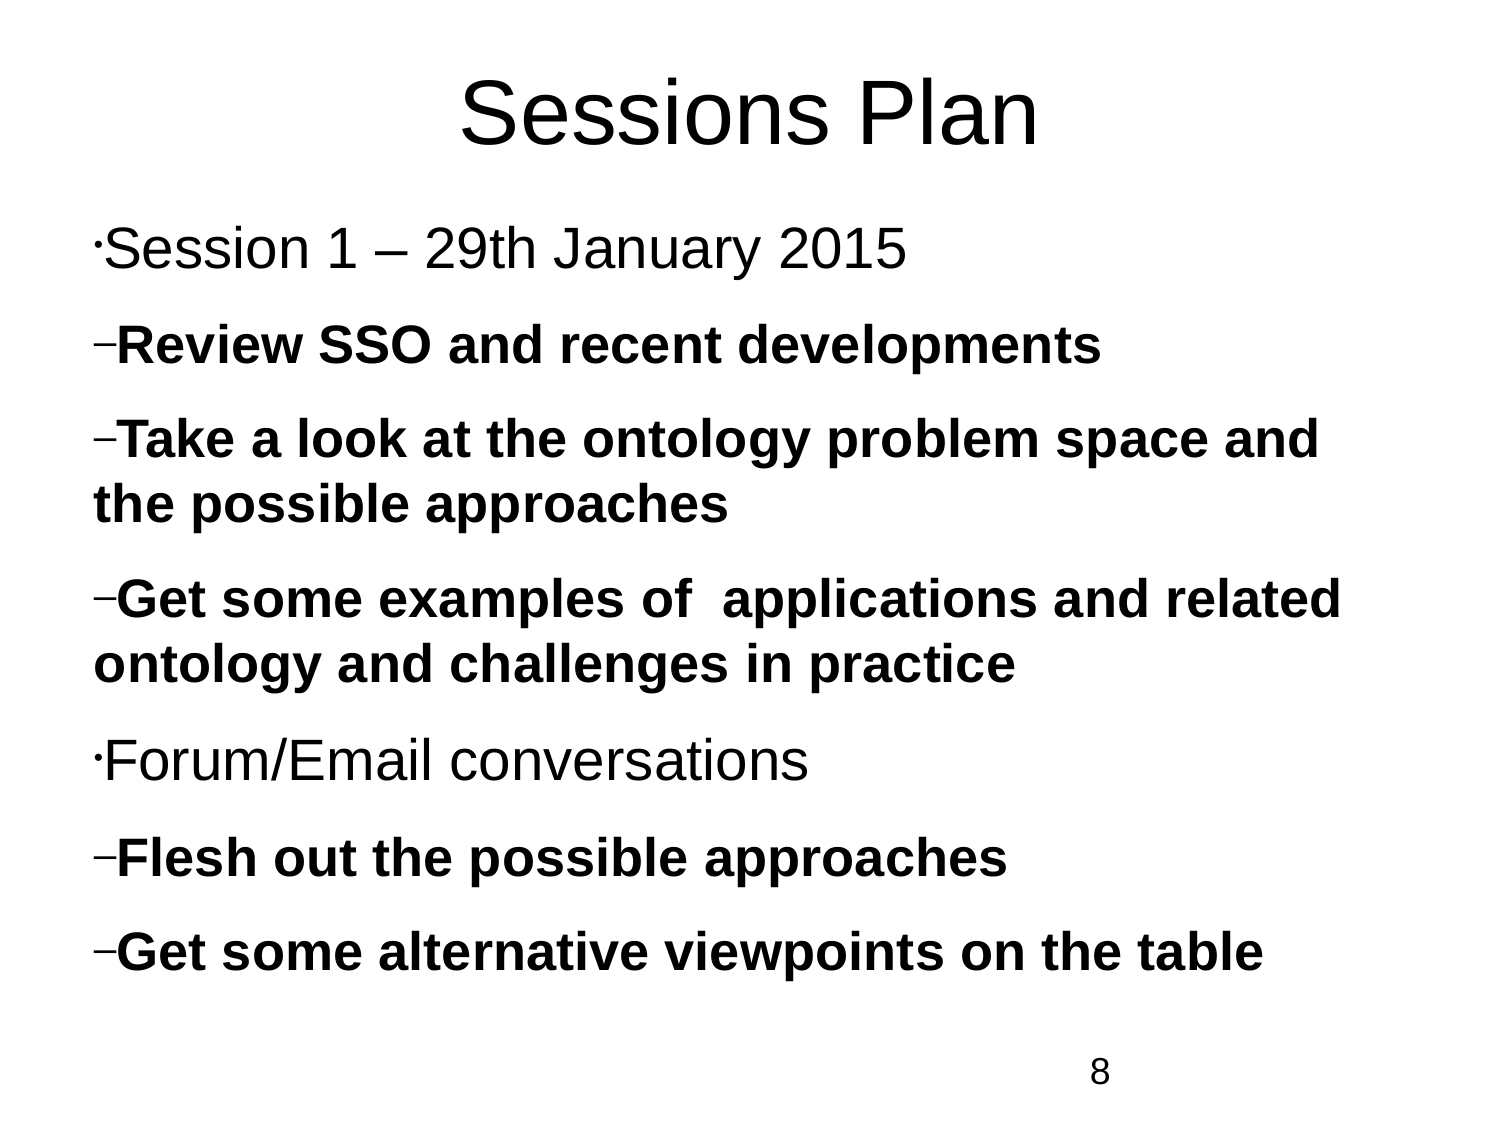

# Sessions Plan
Session 1 – 29th January 2015
Review SSO and recent developments
Take a look at the ontology problem space and the possible approaches
Get some examples of applications and related ontology and challenges in practice
Forum/Email conversations
Flesh out the possible approaches
Get some alternative viewpoints on the table